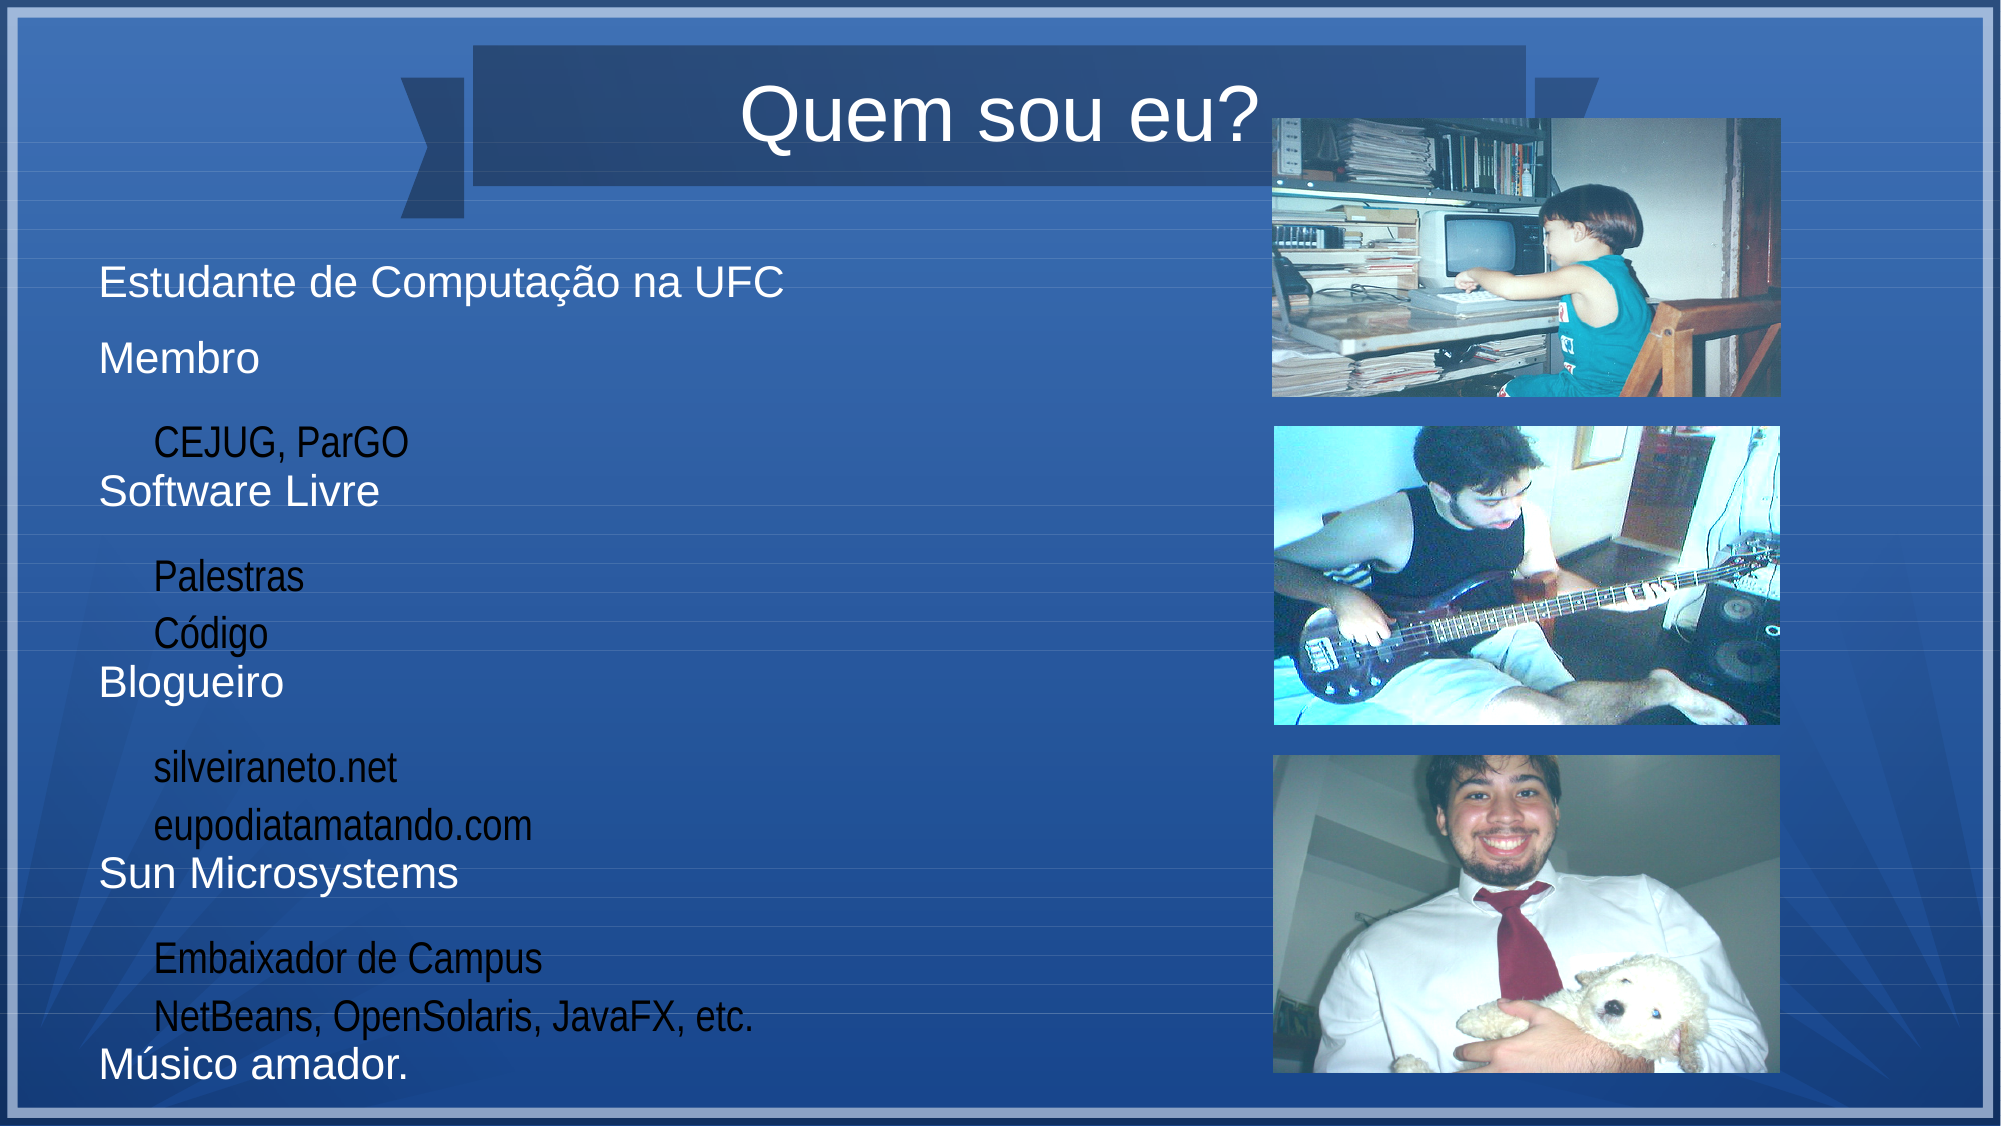

# Quem sou eu?
Estudante de Computação na UFC
Membro
CEJUG, ParGO
Software Livre
Palestras
Código
Blogueiro
silveiraneto.net
eupodiatamatando.com
Sun Microsystems
Embaixador de Campus
NetBeans, OpenSolaris, JavaFX, etc.
Músico amador.